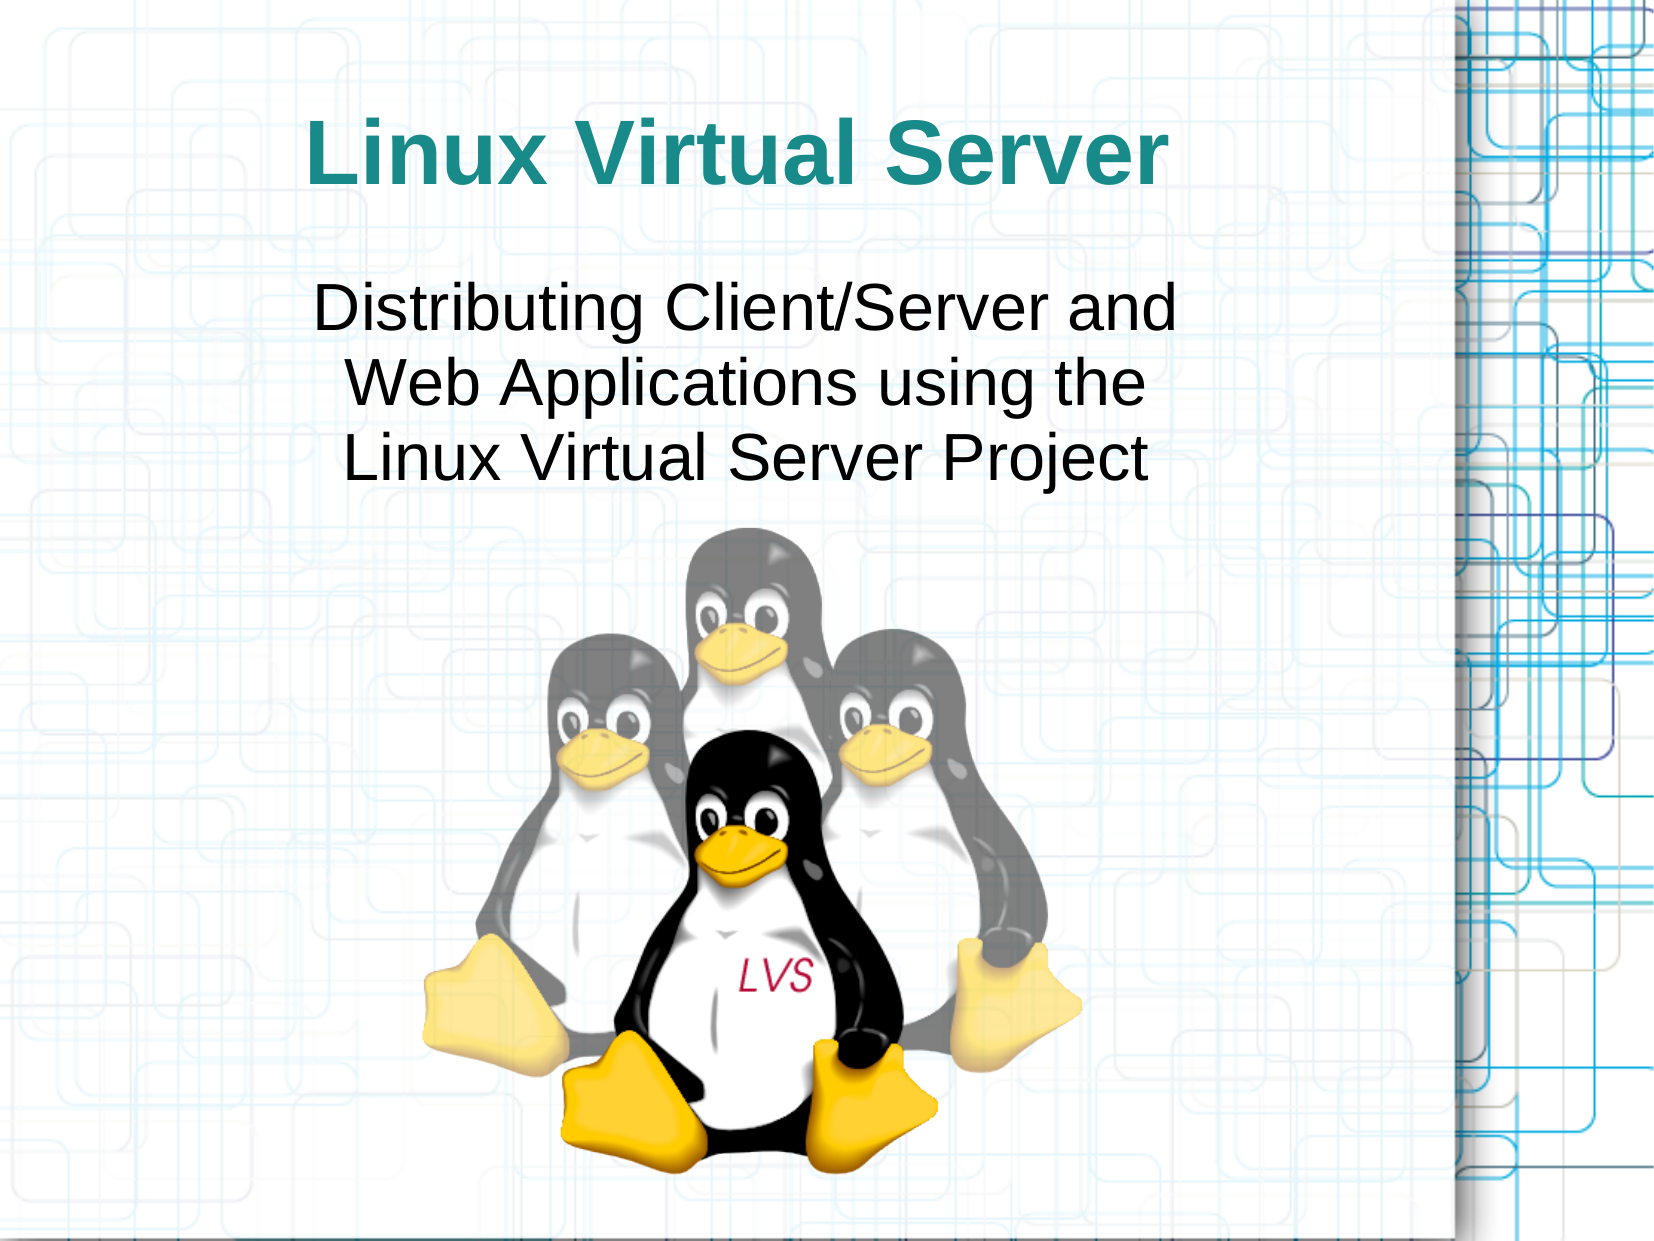

# Linux Virtual Server
Distributing Client/Server and Web Applications using the Linux Virtual Server Project